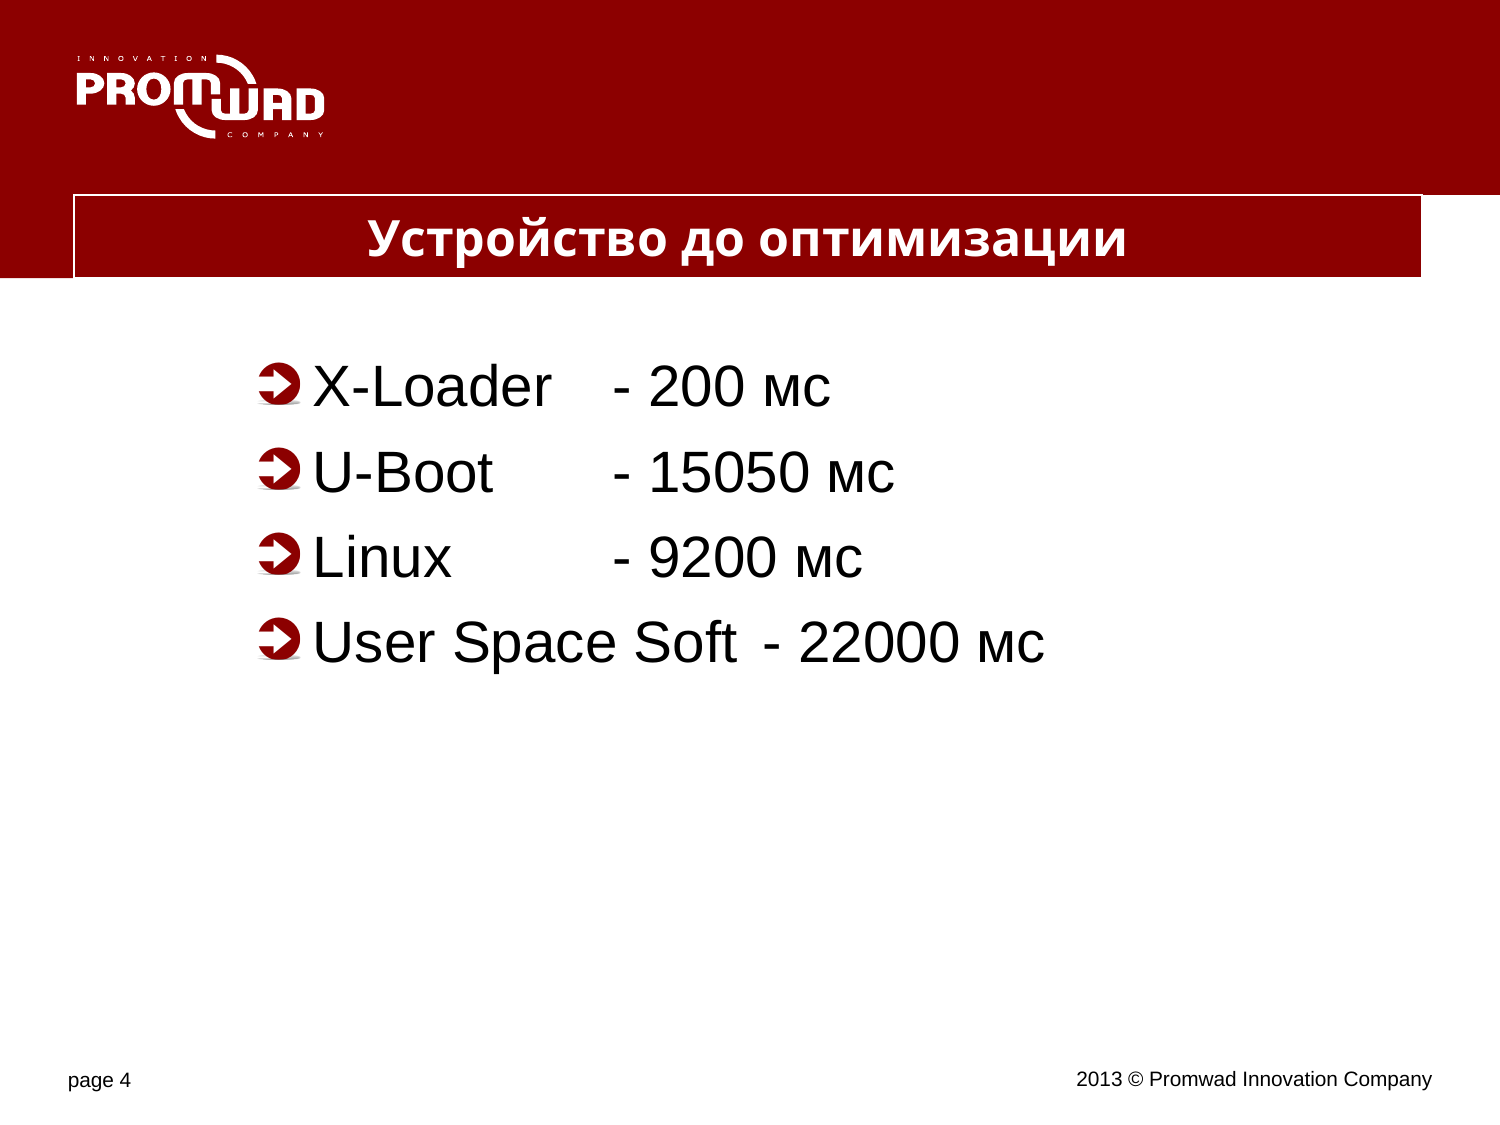

Устройство до оптимизации
X-Loader	- 200 мс
U-Boot	- 15050 мс
Linux		- 9200 мс
User Space Soft	- 22000 мс
2013 © Promwad Innovation Company